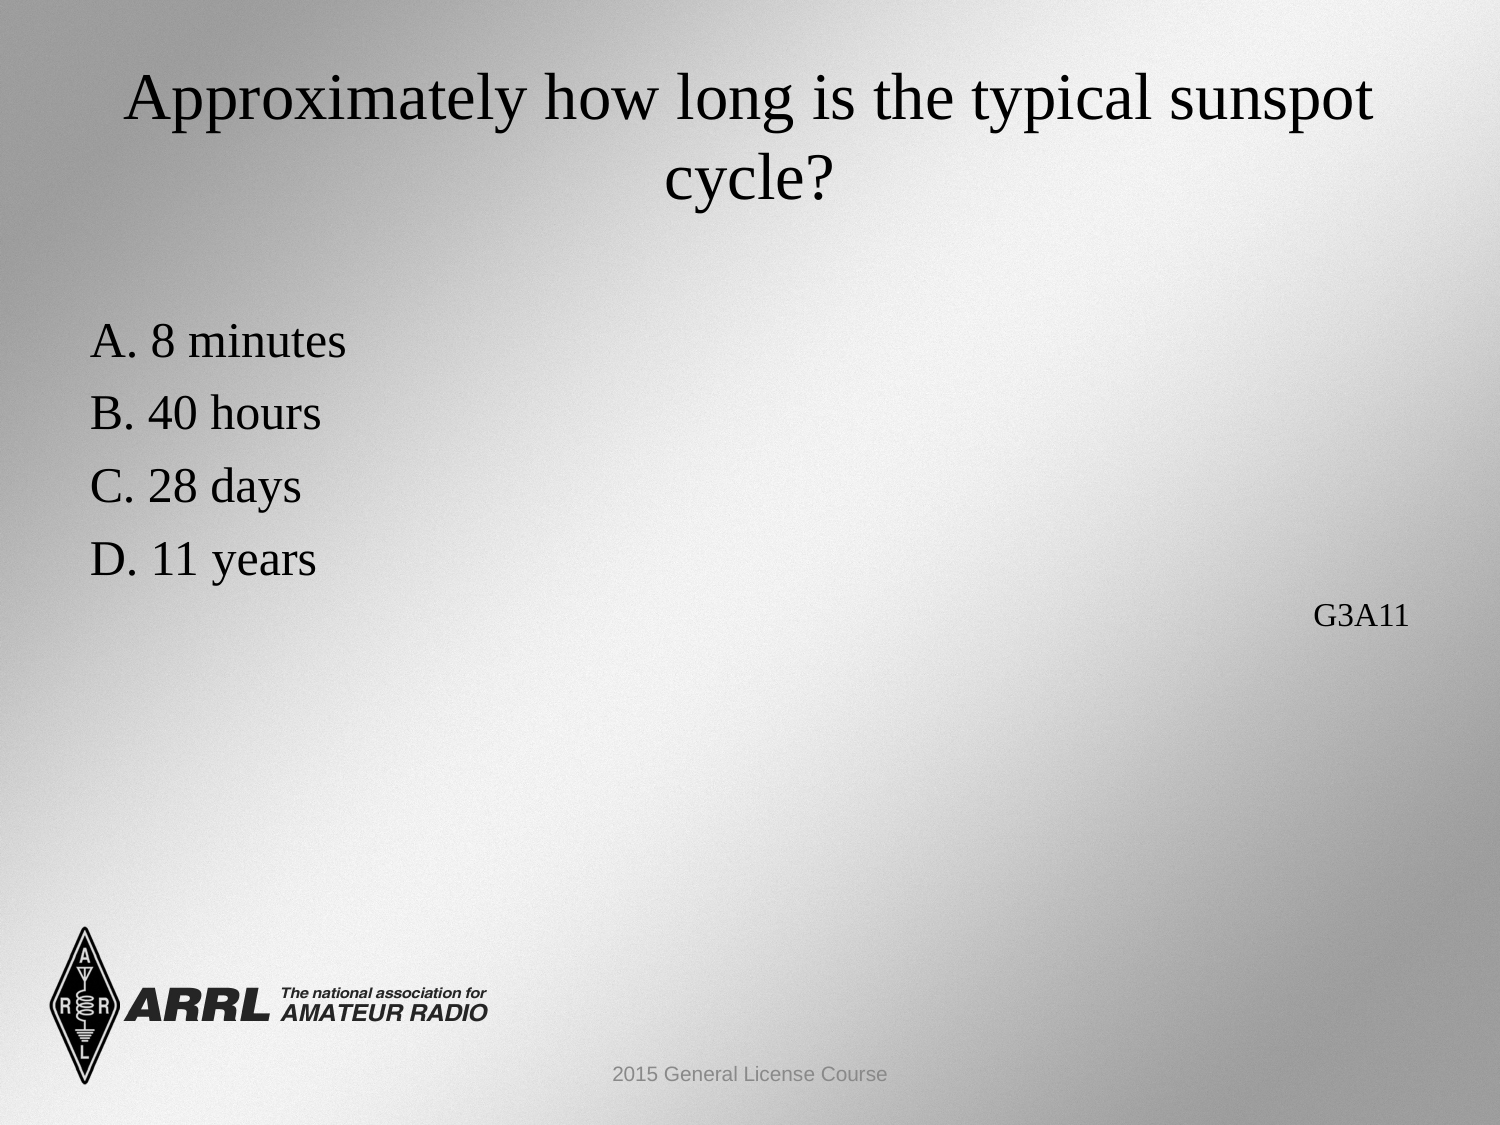

# Approximately how long is the typical sunspot cycle?
A. 8 minutes
B. 40 hours
C. 28 days
D. 11 years
 G3A11
2015 General License Course